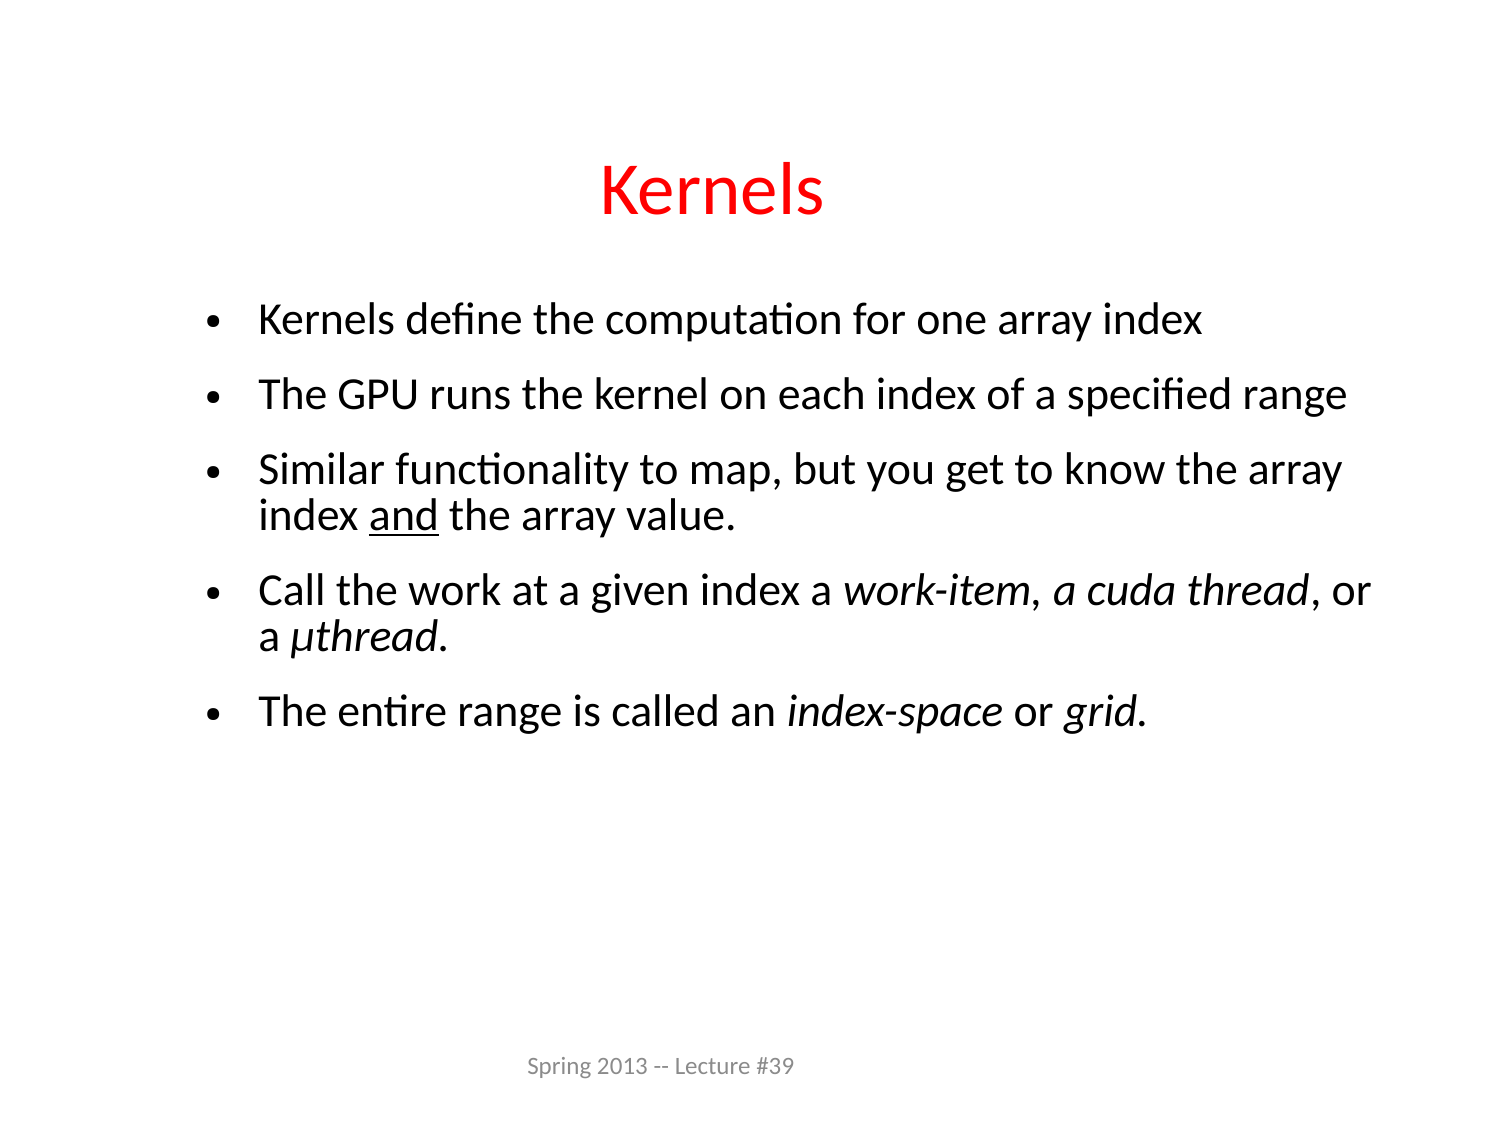

# Kernels
Kernels define the computation for one array index
The GPU runs the kernel on each index of a specified range
Similar functionality to map, but you get to know the array index and the array value.
Call the work at a given index a work-item, a cuda thread, or a µthread.
The entire range is called an index-space or grid.